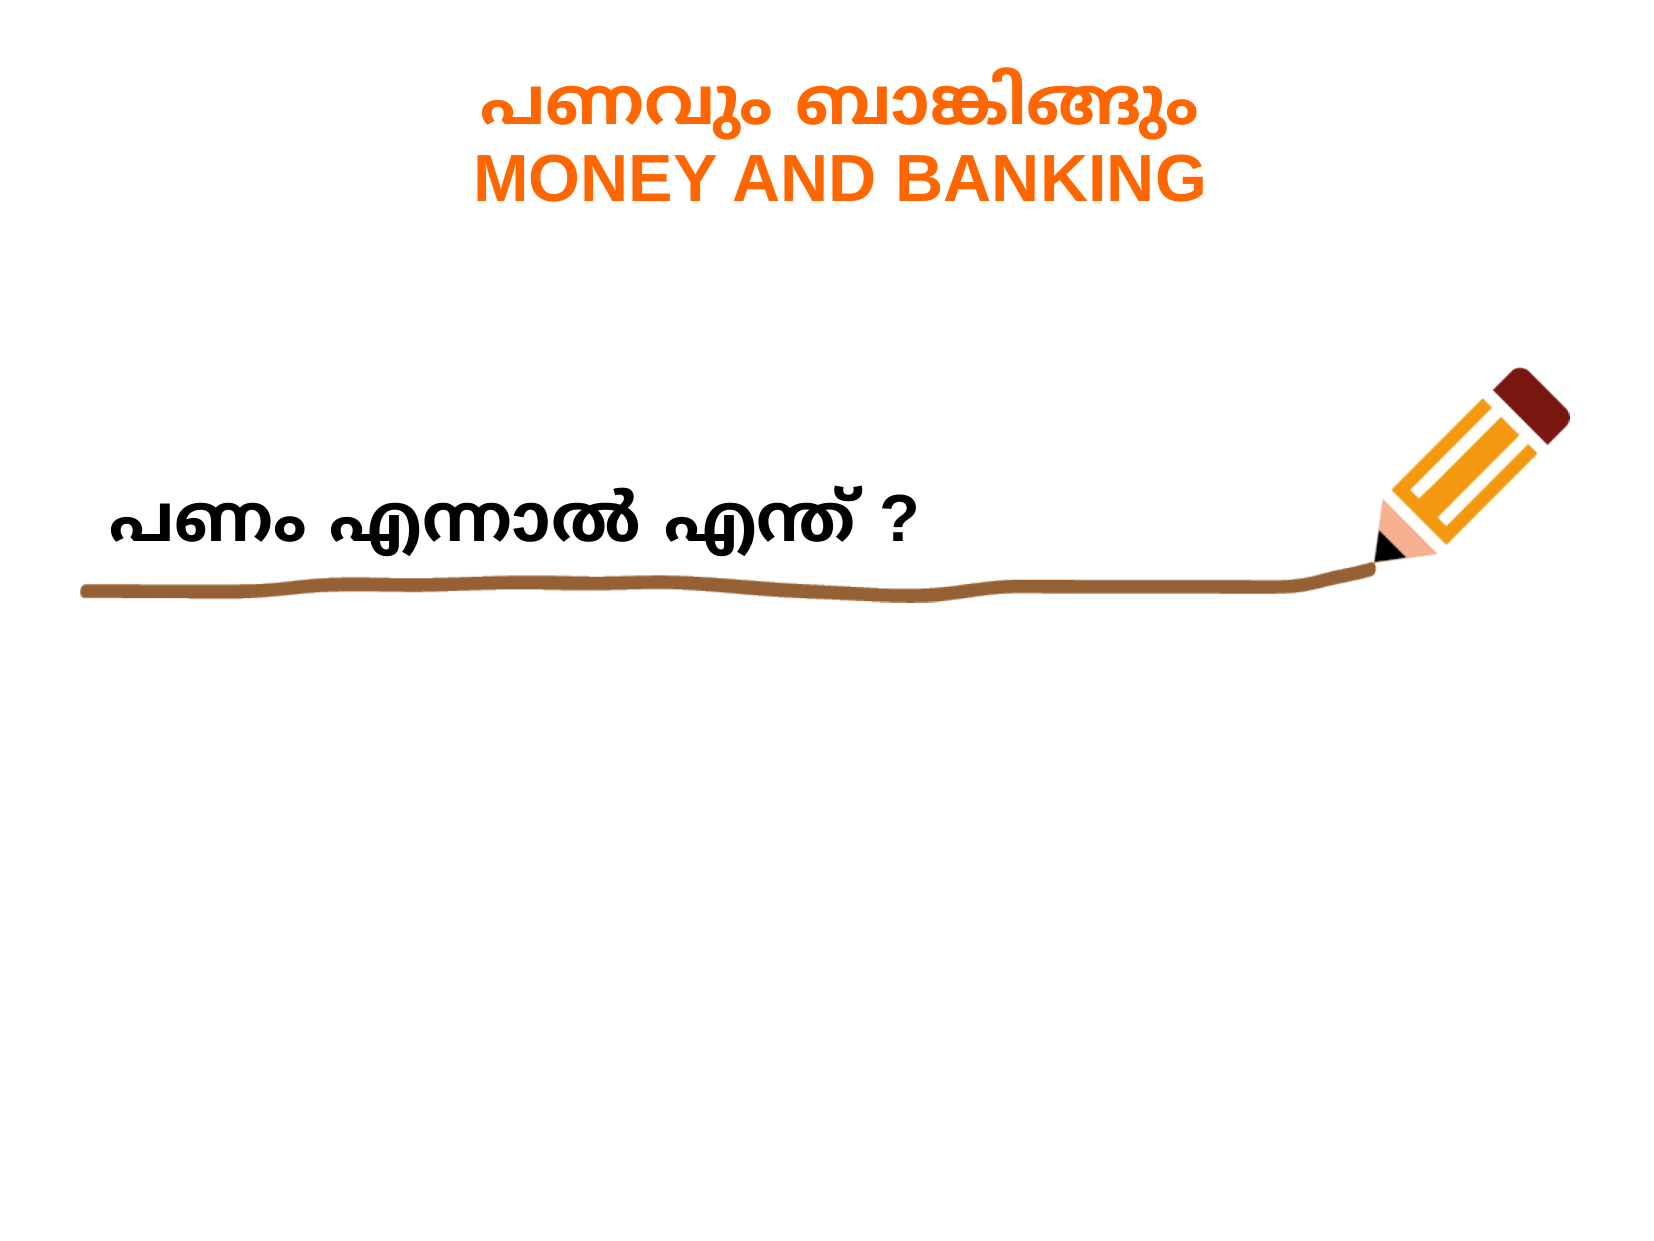

# പണവും ബാങ്കിങ്ങും MONEY AND BANKING
പണം എന്നാൽ എന്ത് ?